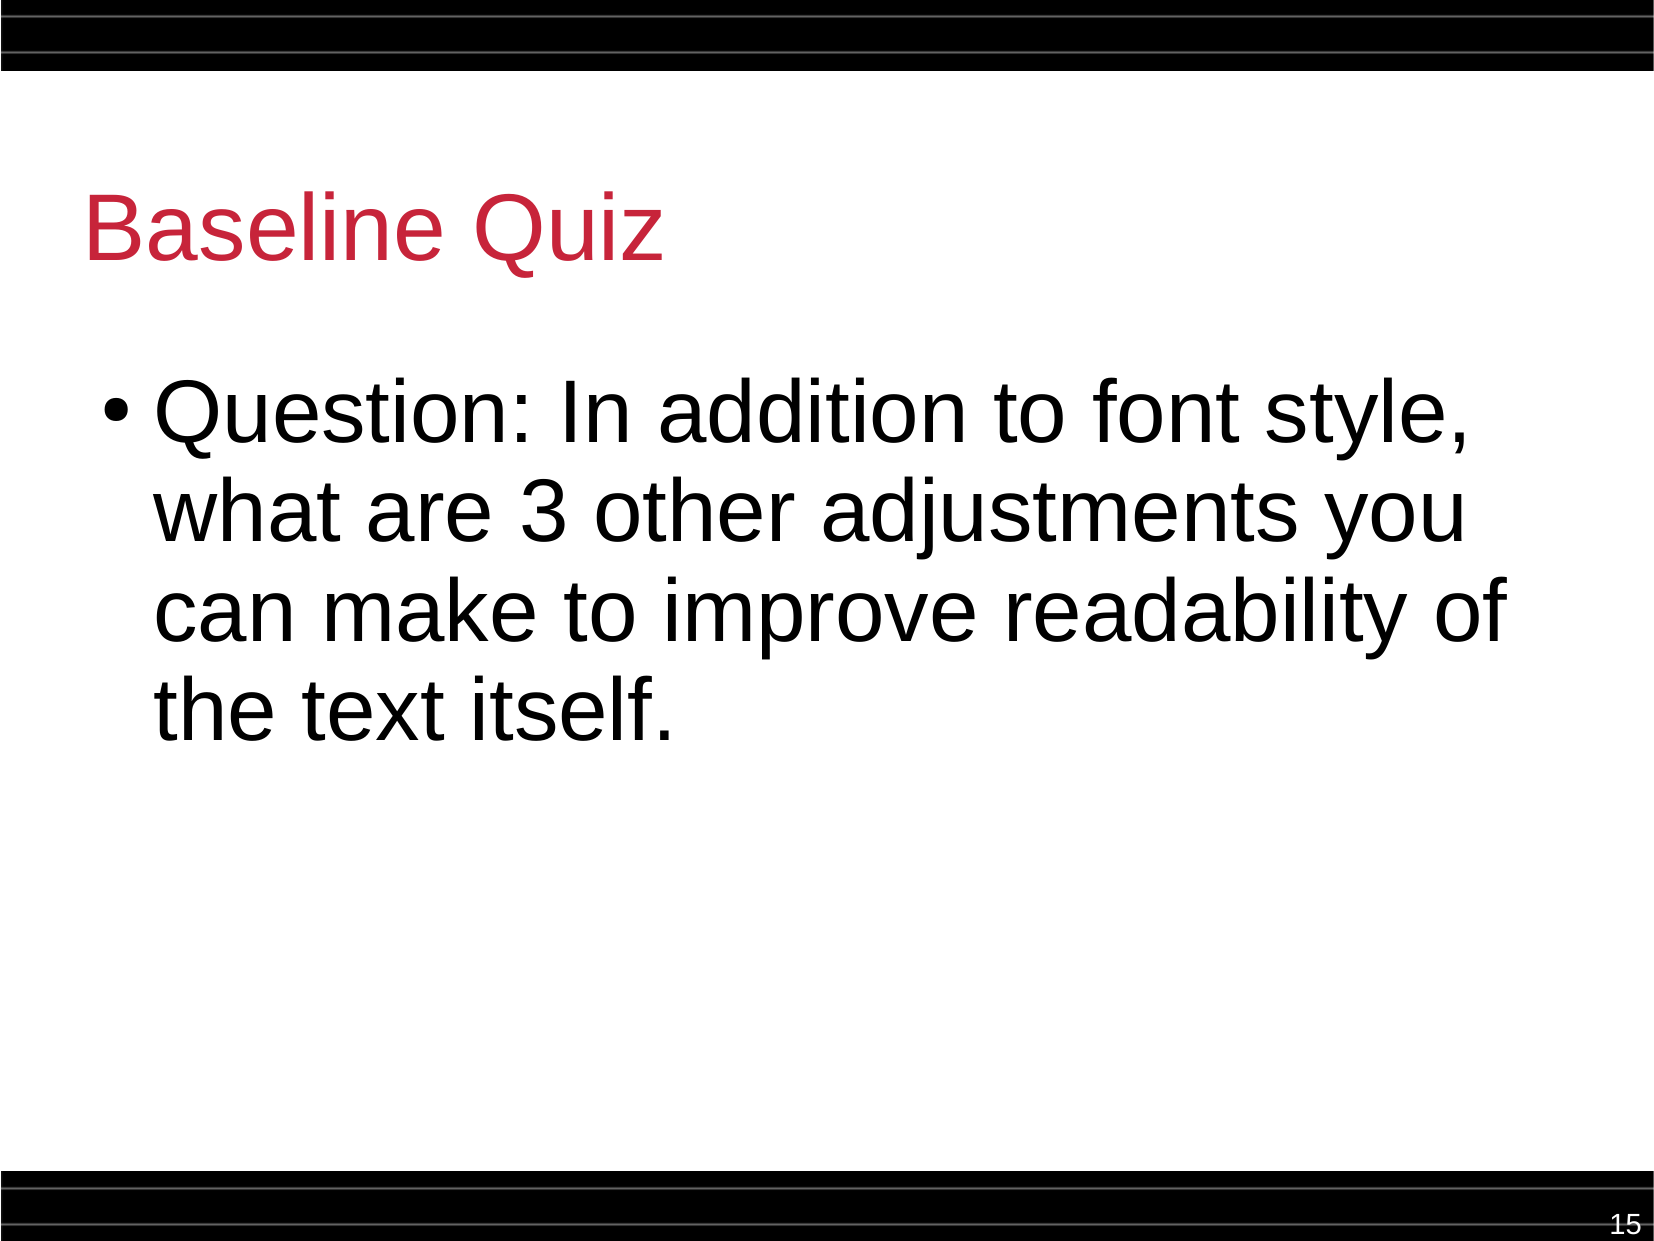

# Baseline Quiz
Question: In addition to font style, what are 3 other adjustments you can make to improve readability of the text itself.